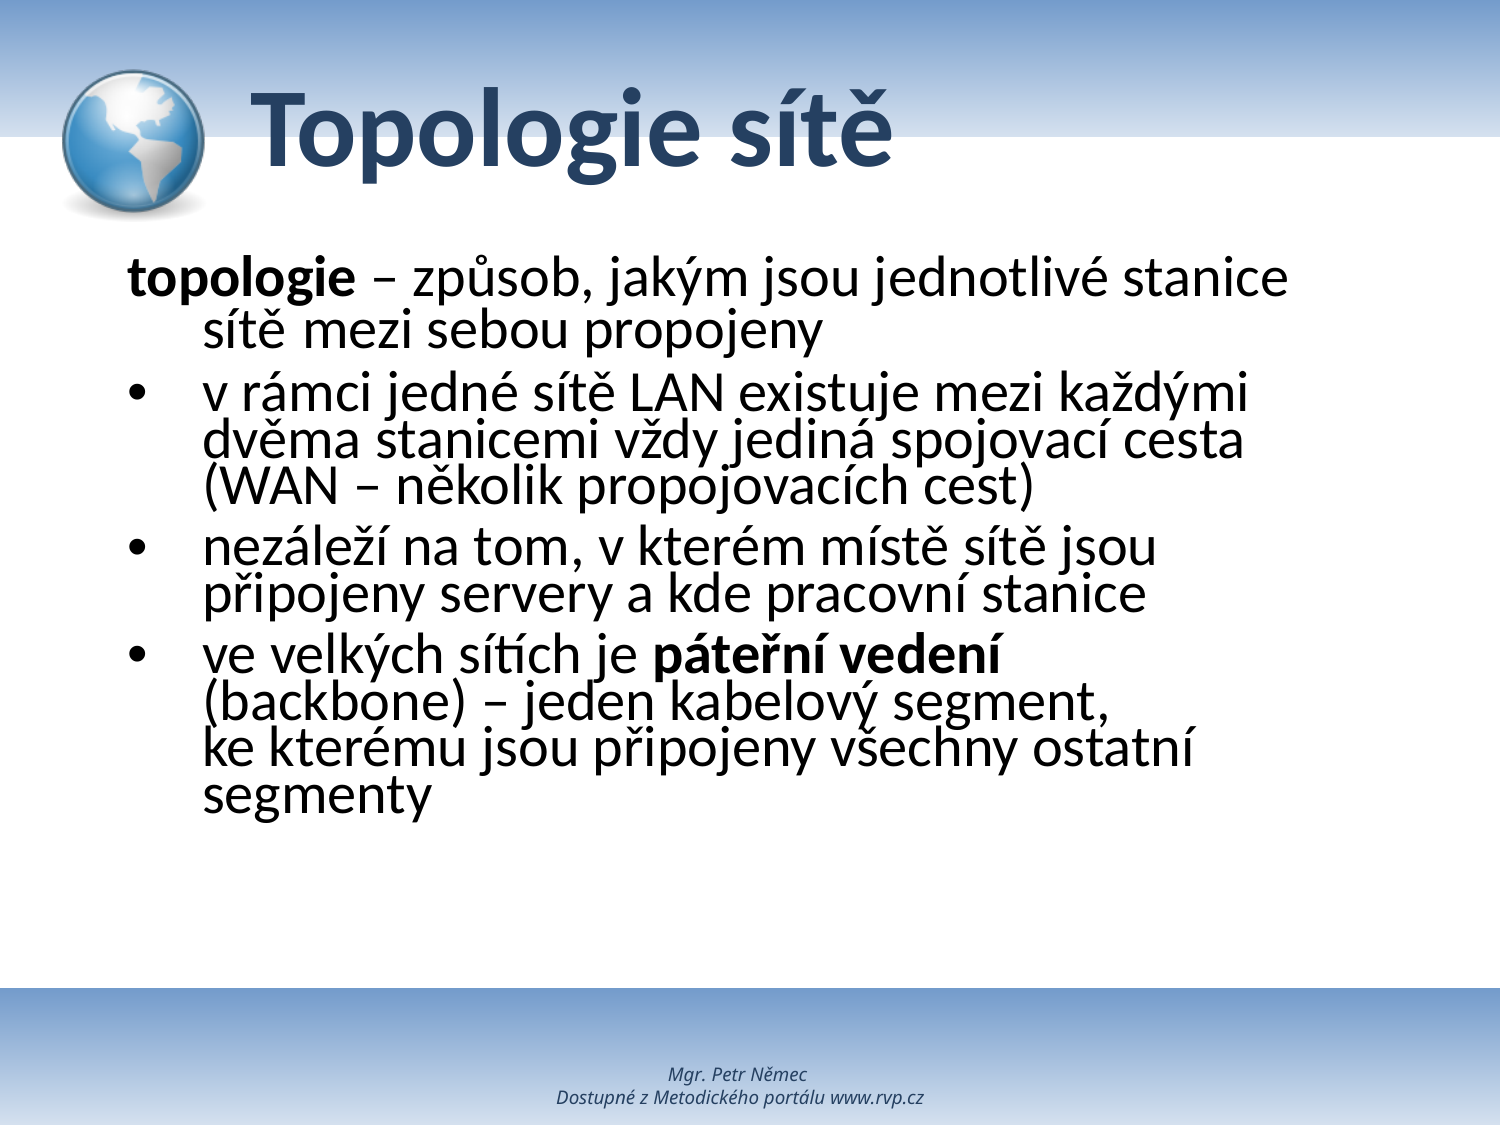

# Topologie sítě
topologie – způsob, jakým jsou jednotlivé stanice sítě mezi sebou propojeny
v rámci jedné sítě LAN existuje mezi každými dvěma stanicemi vždy jediná spojovací cesta (WAN – několik propojovacích cest)
nezáleží na tom, v kterém místě sítě jsou připojeny servery a kde pracovní stanice
ve velkých sítích je páteřní vedení
(backbone) – jeden kabelový segment,
ke kterému jsou připojeny všechny ostatní segmenty